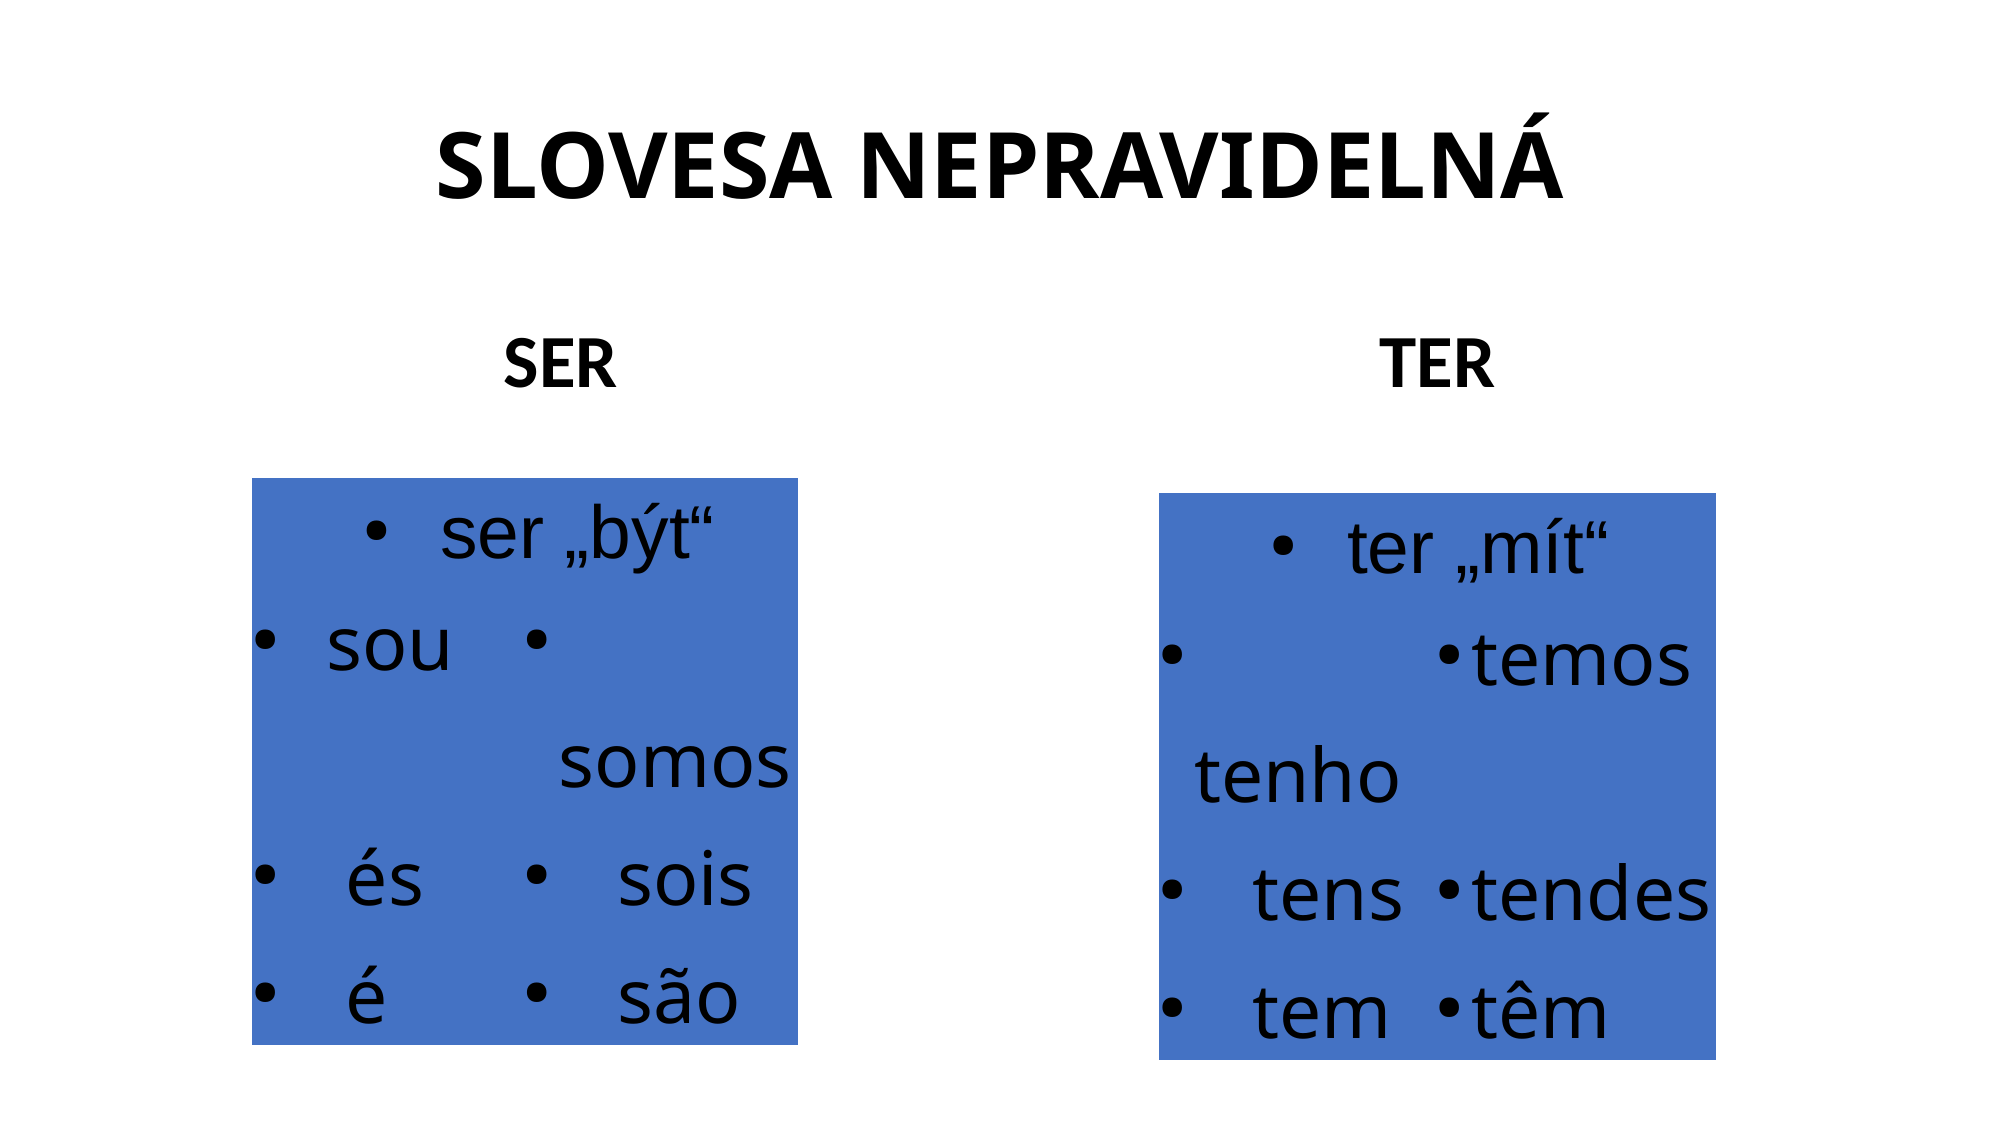

# SLOVESA NEPRAVIDELNÁ
SER
TER
| ser „být“ | |
| --- | --- |
| sou | somos |
| és | sois |
| é | são |
| ter „mít“ | |
| --- | --- |
| tenho | temos |
| tens | tendes |
| tem | têm |